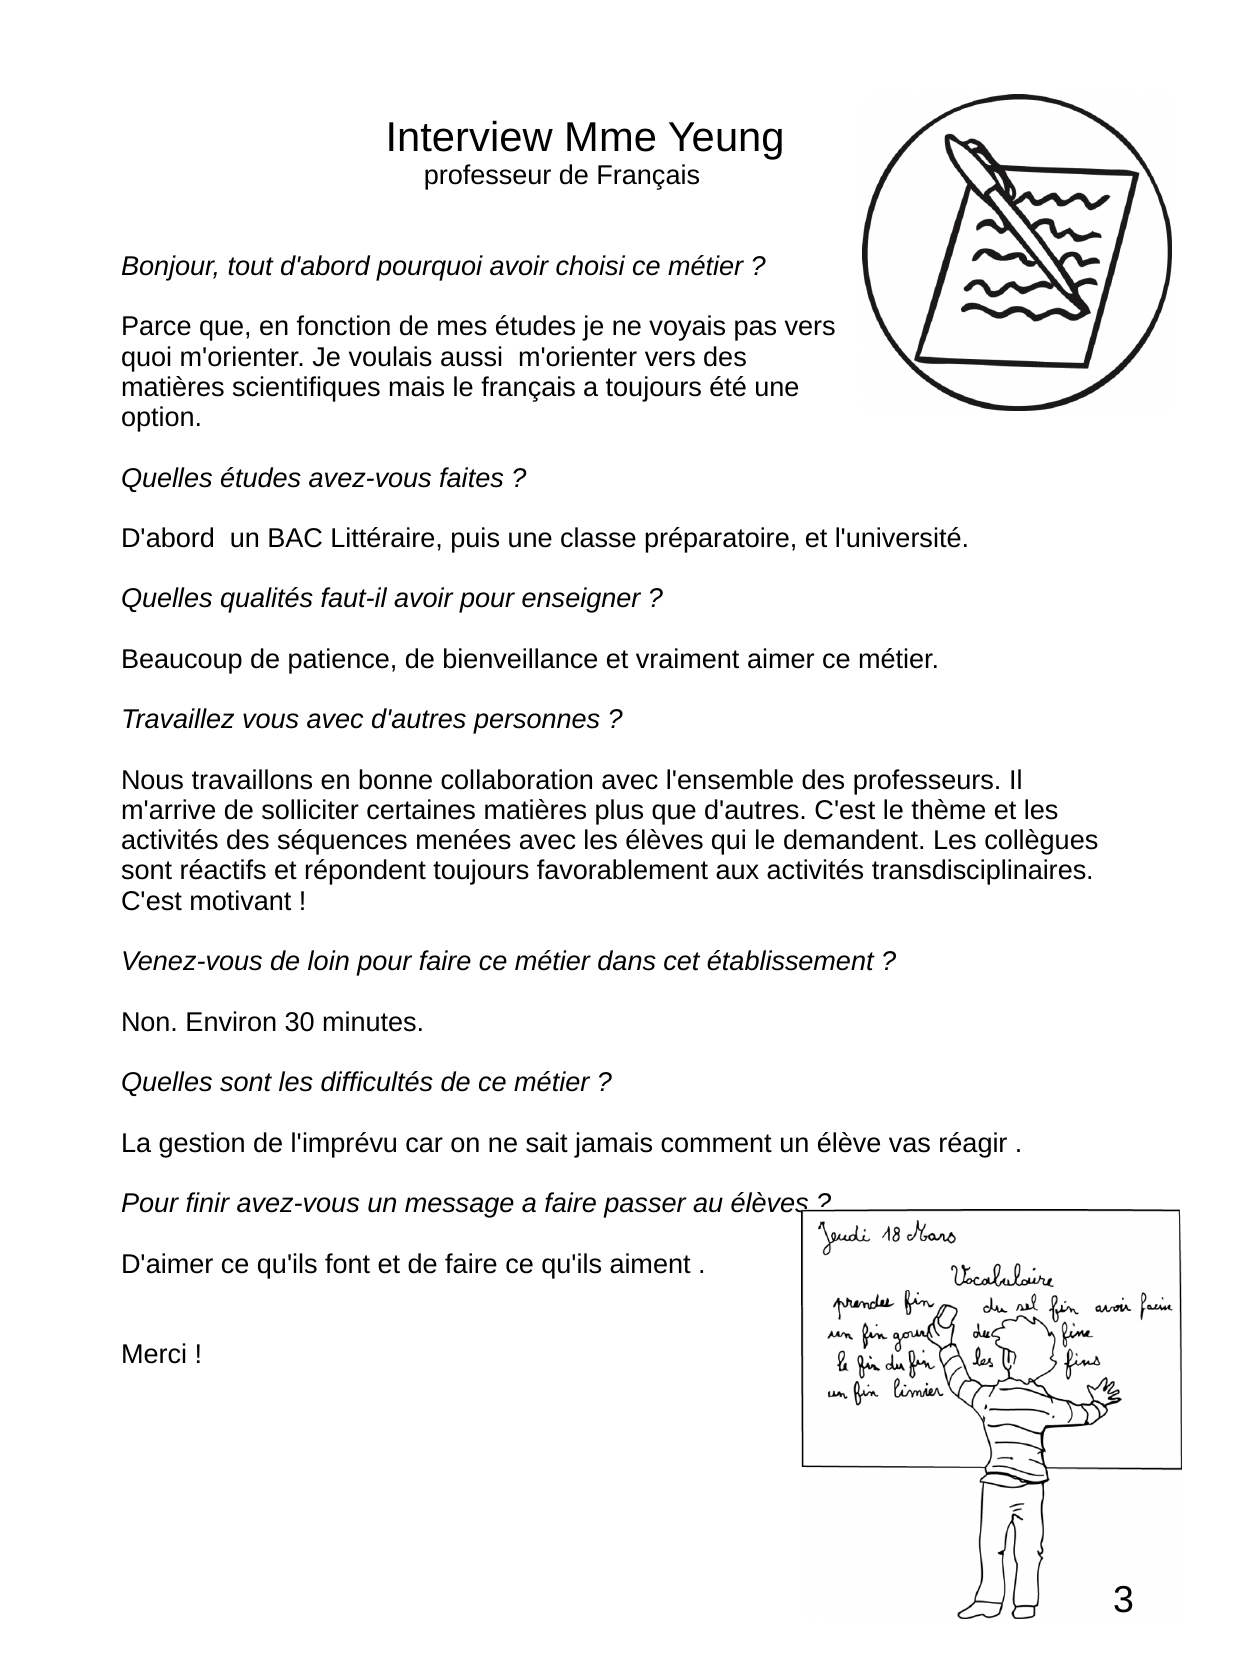

Interview Mme Yeung
 		 professeur de Français
Bonjour, tout d'abord pourquoi avoir choisi ce métier ?
Parce que, en fonction de mes études je ne voyais pas vers
quoi m'orienter. Je voulais aussi m'orienter vers des
matières scientifiques mais le français a toujours été une
option.
Quelles études avez-vous faites ?
D'abord un BAC Littéraire, puis une classe préparatoire, et l'université.
Quelles qualités faut-il avoir pour enseigner ?
Beaucoup de patience, de bienveillance et vraiment aimer ce métier.
Travaillez vous avec d'autres personnes ?
Nous travaillons en bonne collaboration avec l'ensemble des professeurs. Il m'arrive de solliciter certaines matières plus que d'autres. C'est le thème et les activités des séquences menées avec les élèves qui le demandent. Les collègues sont réactifs et répondent toujours favorablement aux activités transdisciplinaires. C'est motivant !
Venez-vous de loin pour faire ce métier dans cet établissement ?
Non. Environ 30 minutes.
Quelles sont les difficultés de ce métier ?
La gestion de l'imprévu car on ne sait jamais comment un élève vas réagir .
Pour finir avez-vous un message a faire passer au élèves ?
D'aimer ce qu'ils font et de faire ce qu'ils aiment .
Merci !
3